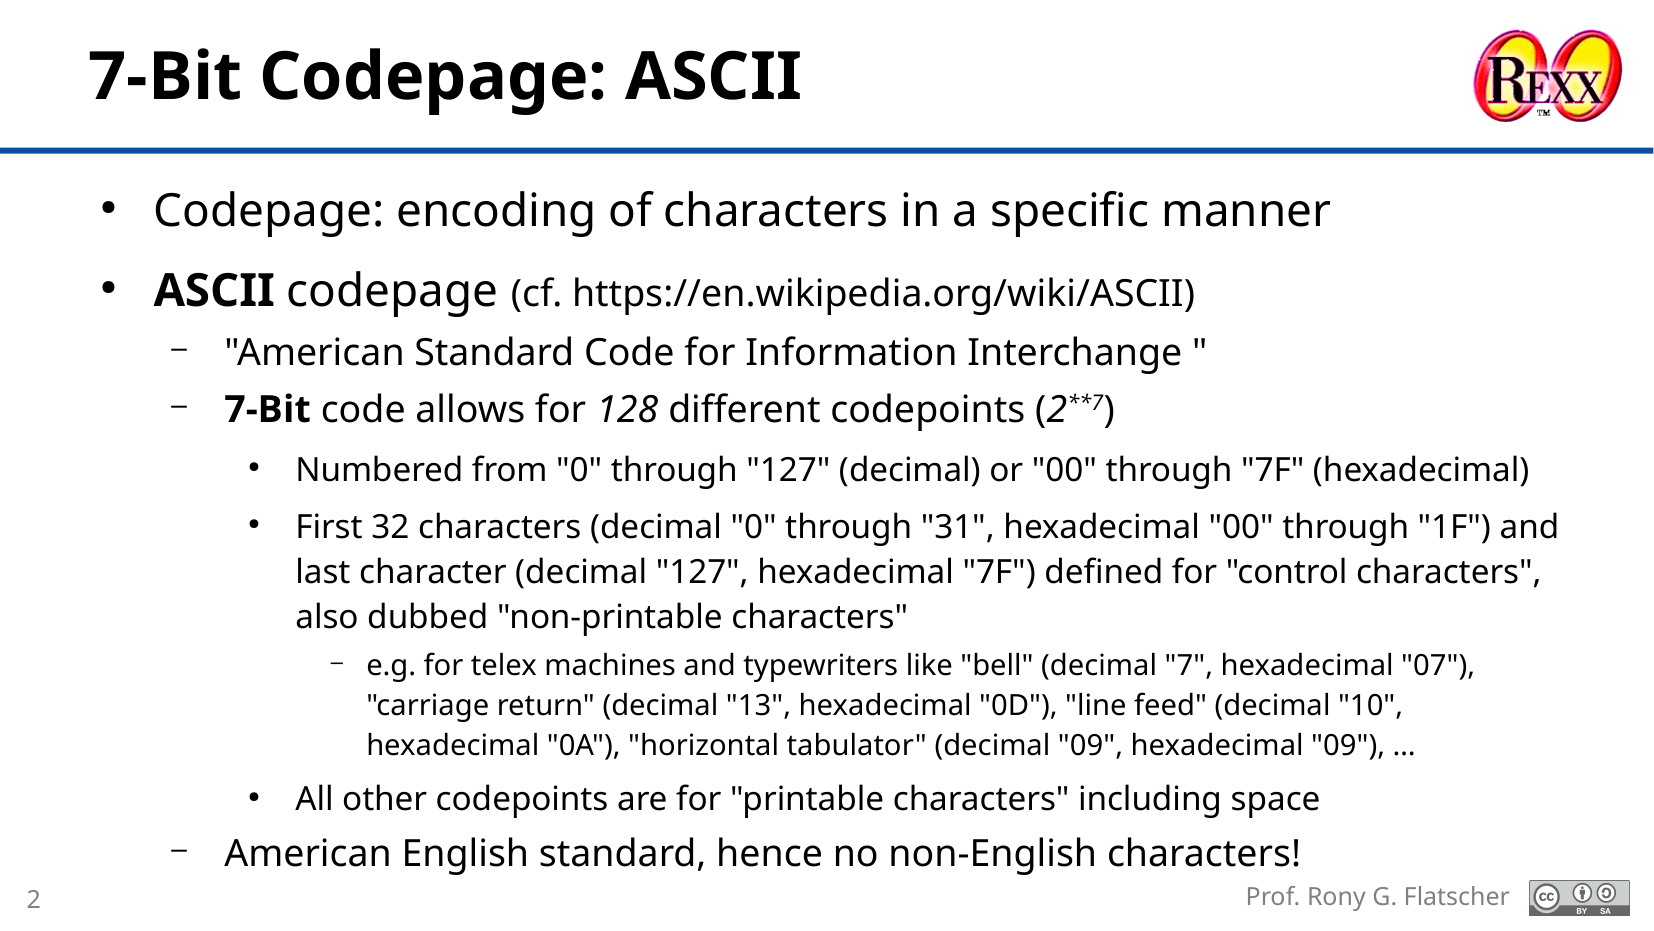

# 7-Bit Codepage: ASCII
Codepage: encoding of characters in a specific manner
ASCII codepage (cf. https://en.wikipedia.org/wiki/ASCII)
"American Standard Code for Information Interchange "
7-Bit code allows for 128 different codepoints (2**7)
Numbered from "0" through "127" (decimal) or "00" through "7F" (hexadecimal)
First 32 characters (decimal "0" through "31", hexadecimal "00" through "1F") and last character (decimal "127", hexadecimal "7F") defined for "control characters", also dubbed "non-printable characters"
e.g. for telex machines and typewriters like "bell" (decimal "7", hexadecimal "07"), "carriage return" (decimal "13", hexadecimal "0D"), "line feed" (decimal "10", hexadecimal "0A"), "horizontal tabulator" (decimal "09", hexadecimal "09"), …
All other codepoints are for "printable characters" including space
American English standard, hence no non-English characters!